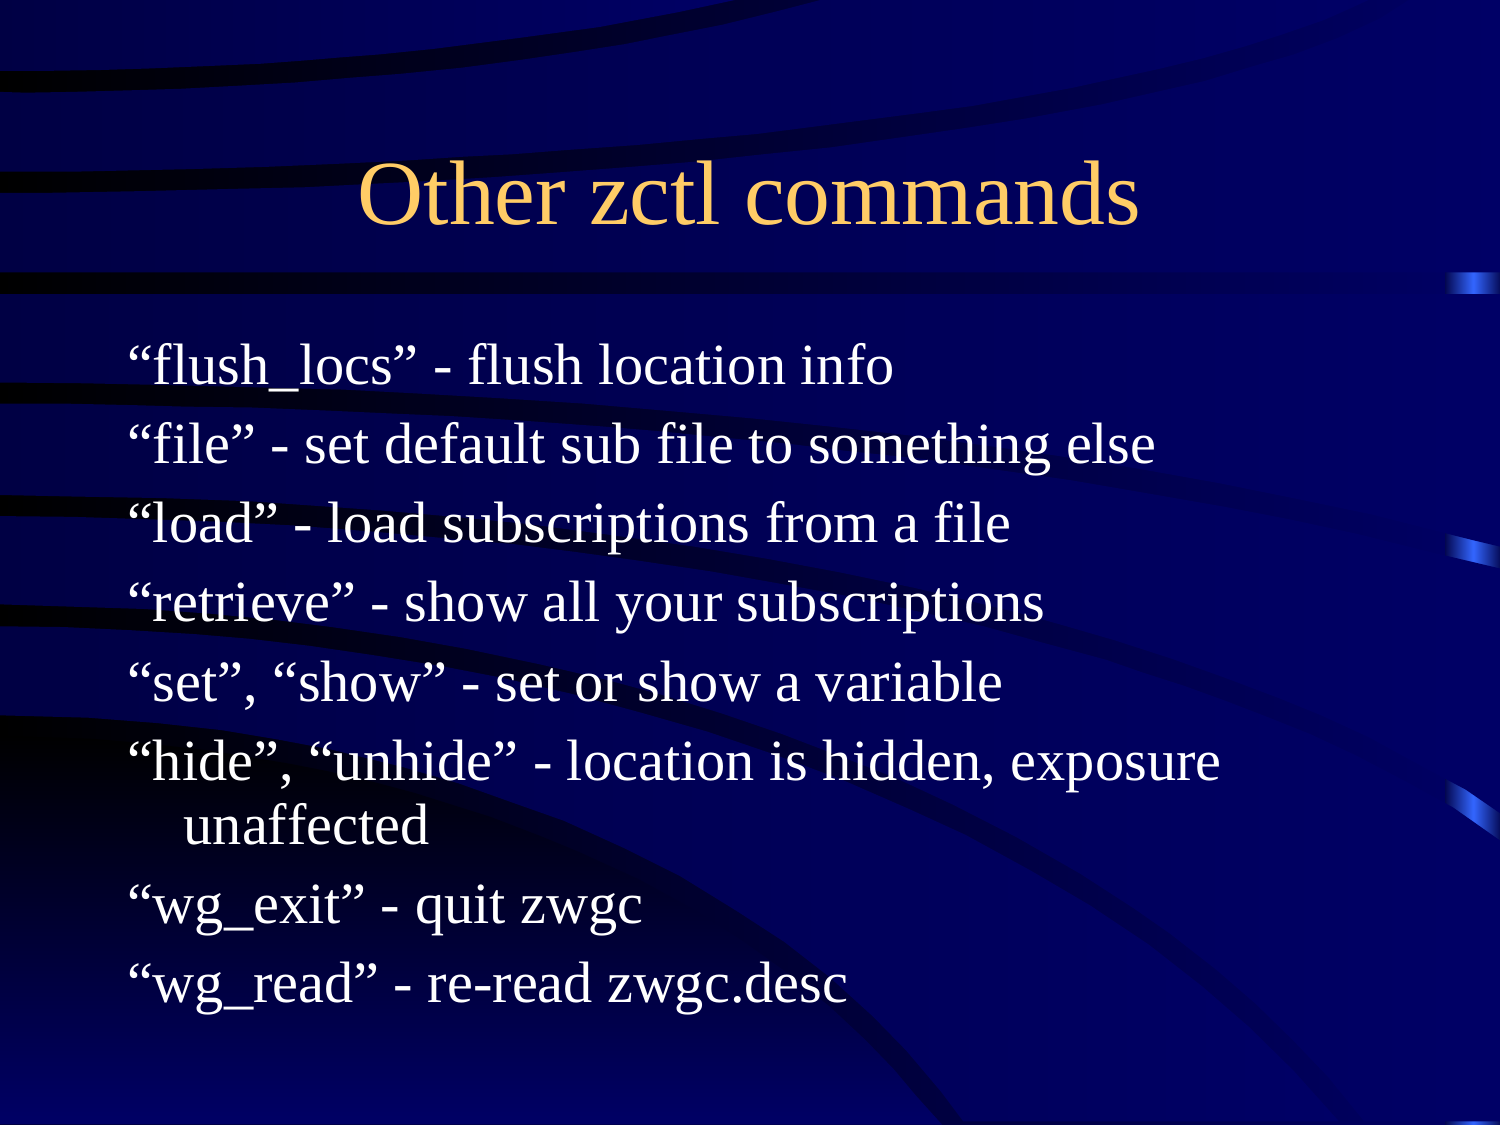

# Other zctl commands
“flush_locs” - flush location info
“file” - set default sub file to something else
“load” - load subscriptions from a file
“retrieve” - show all your subscriptions
“set”, “show” - set or show a variable
“hide”, “unhide” - location is hidden, exposure unaffected
“wg_exit” - quit zwgc
“wg_read” - re-read zwgc.desc